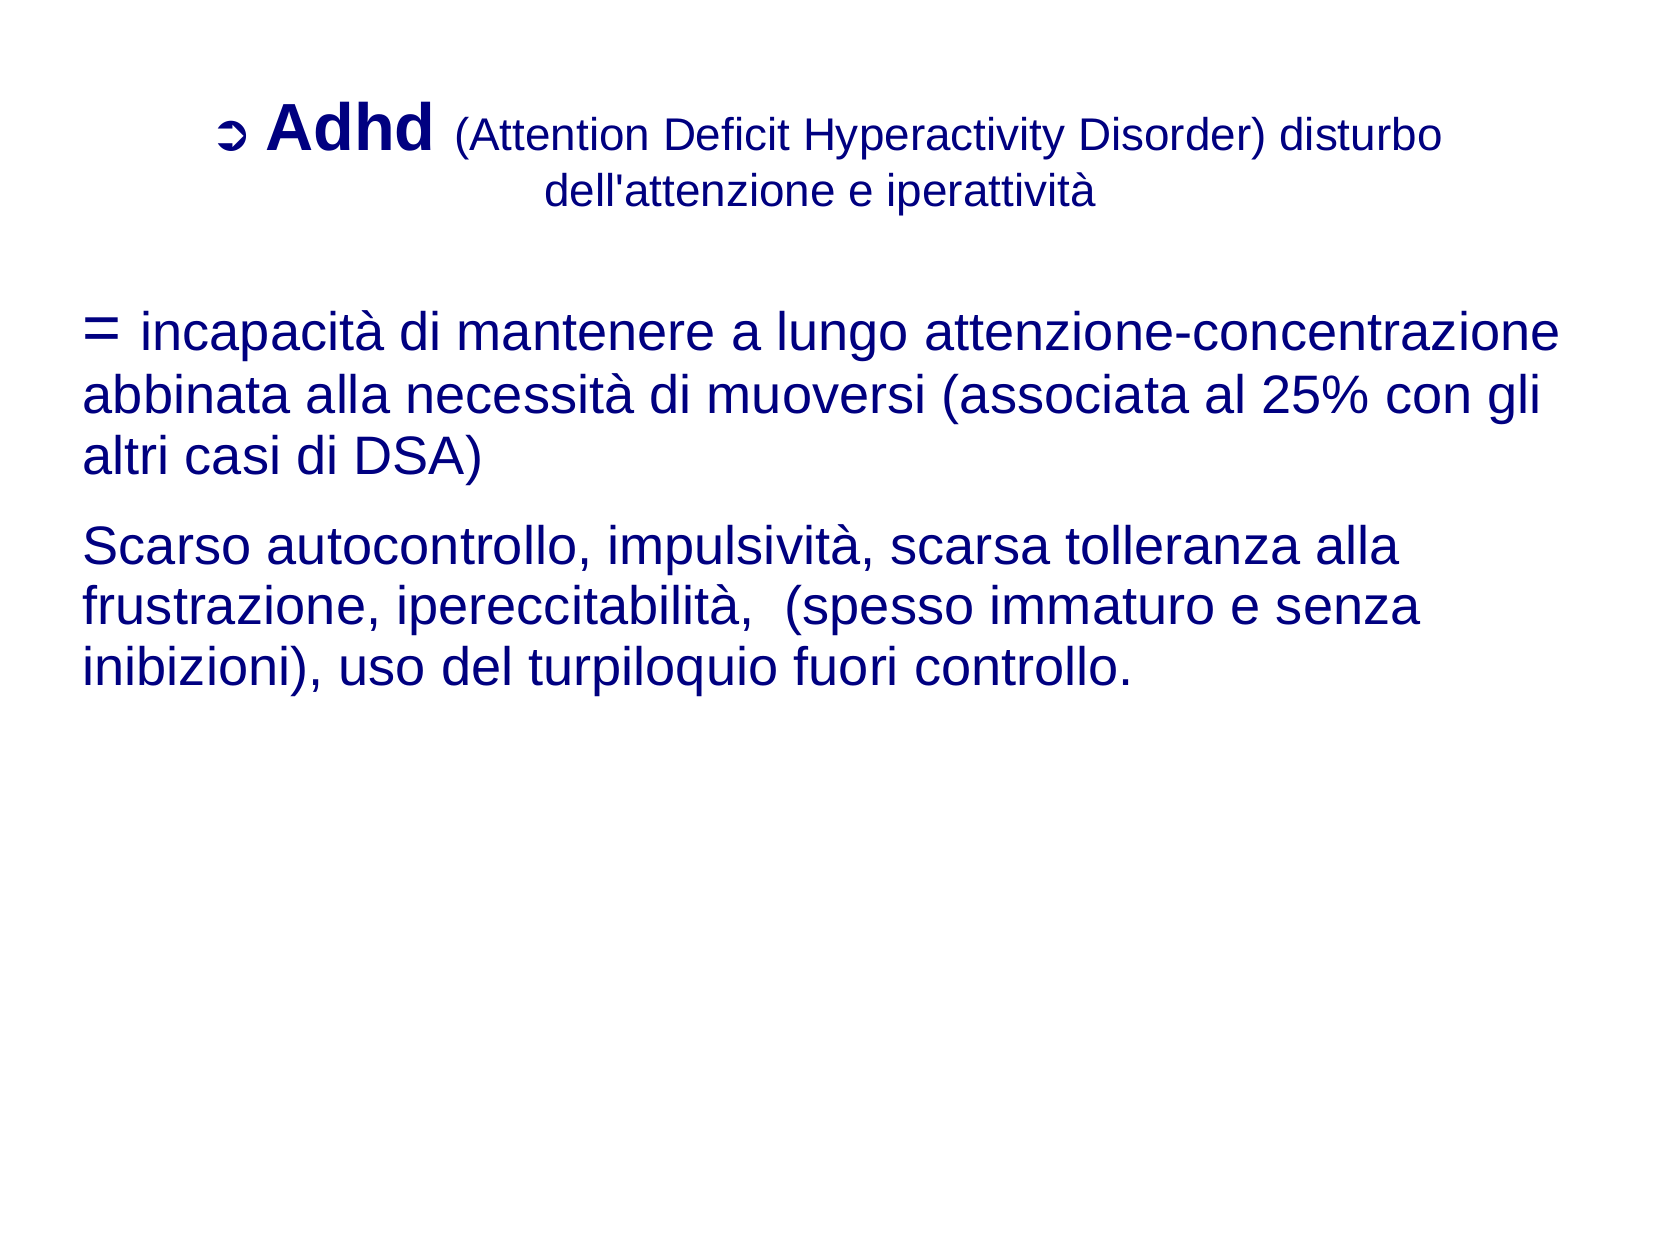

# ➲ Adhd (Attention Deficit Hyperactivity Disorder) disturbo dell'attenzione e iperattività
= incapacità di mantenere a lungo attenzione-concentrazione abbinata alla necessità di muoversi (associata al 25% con gli altri casi di DSA)
Scarso autocontrollo, impulsività, scarsa tolleranza alla frustrazione, ipereccitabilità, (spesso immaturo e senza inibizioni), uso del turpiloquio fuori controllo.